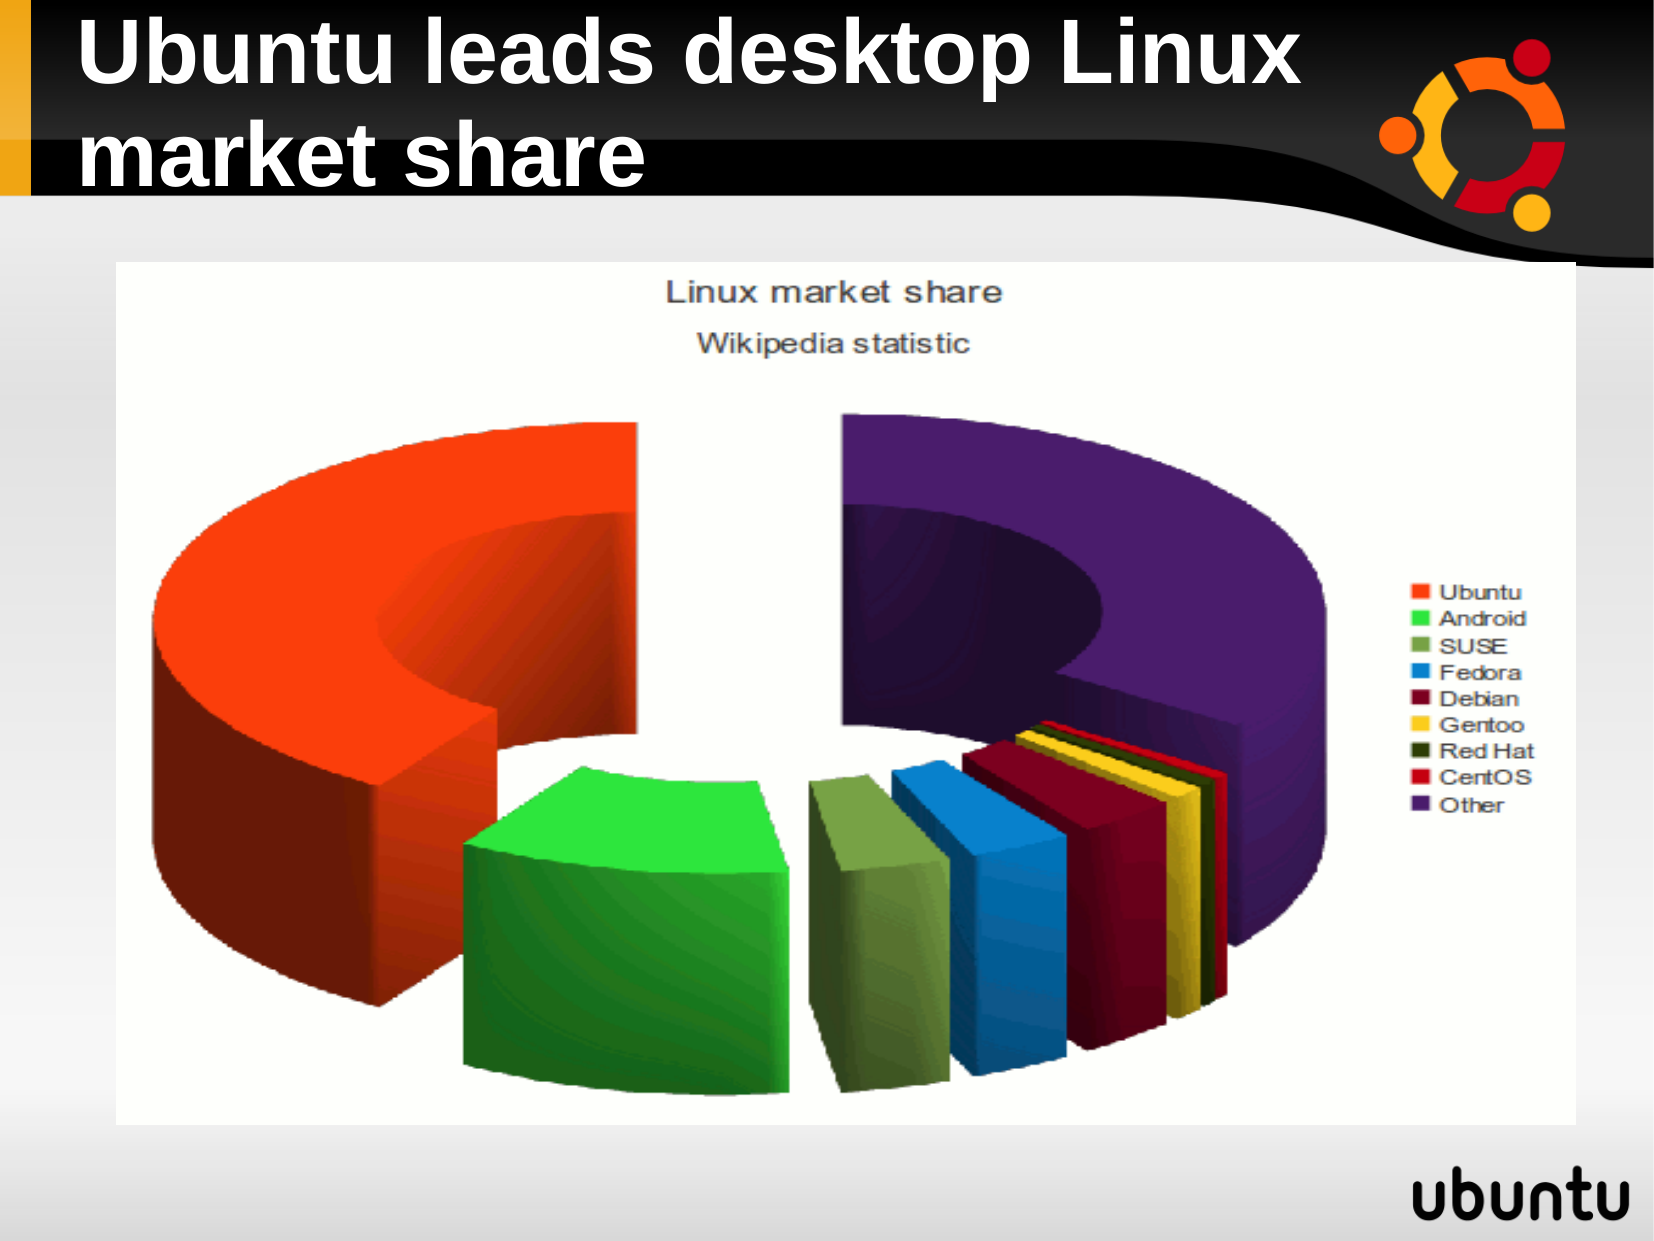

# Ubuntu leads desktop Linux market share